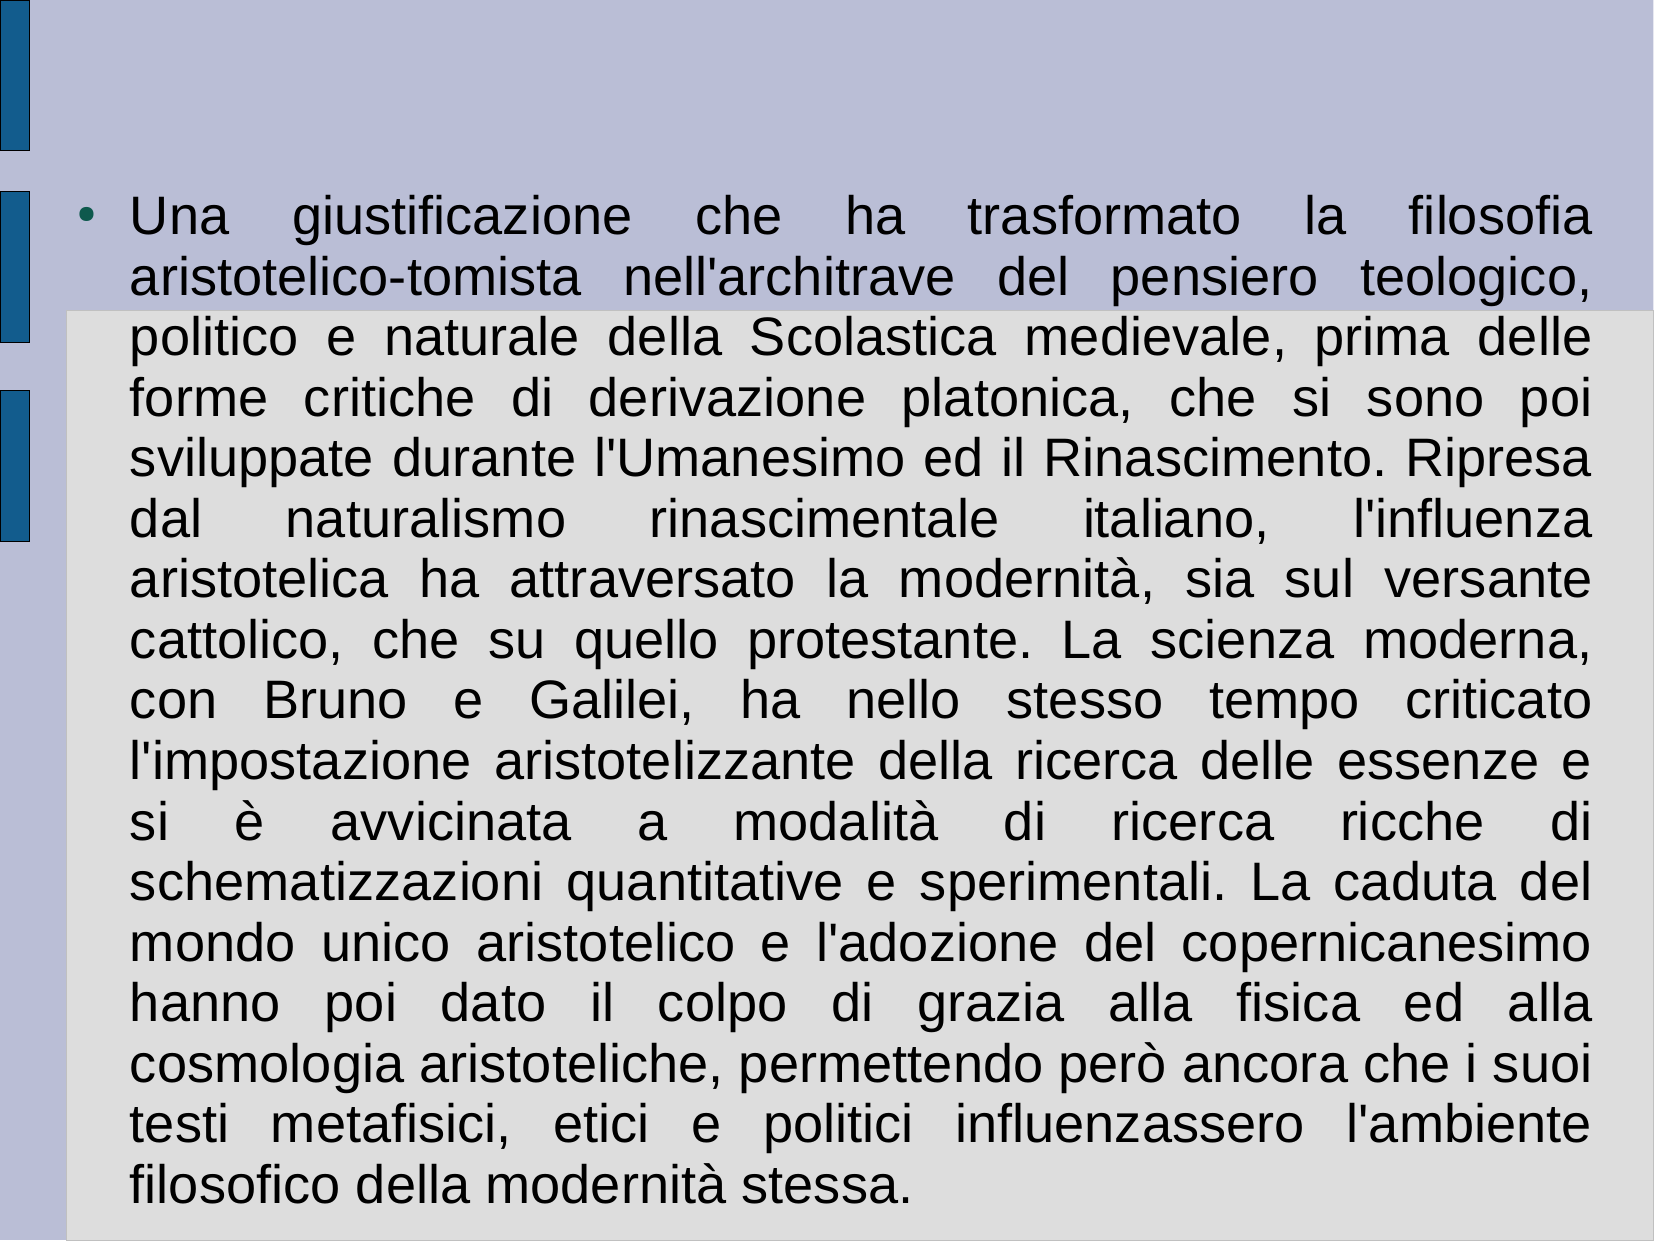

#
Una giustificazione che ha trasformato la filosofia aristotelico-tomista nell'architrave del pensiero teologico, politico e naturale della Scolastica medievale, prima delle forme critiche di derivazione platonica, che si sono poi sviluppate durante l'Umanesimo ed il Rinascimento. Ripresa dal naturalismo rinascimentale italiano, l'influenza aristotelica ha attraversato la modernità, sia sul versante cattolico, che su quello protestante. La scienza moderna, con Bruno e Galilei, ha nello stesso tempo criticato l'impostazione aristotelizzante della ricerca delle essenze e si è avvicinata a modalità di ricerca ricche di schematizzazioni quantitative e sperimentali. La caduta del mondo unico aristotelico e l'adozione del copernicanesimo hanno poi dato il colpo di grazia alla fisica ed alla cosmologia aristoteliche, permettendo però ancora che i suoi testi metafisici, etici e politici influenzassero l'ambiente filosofico della modernità stessa.